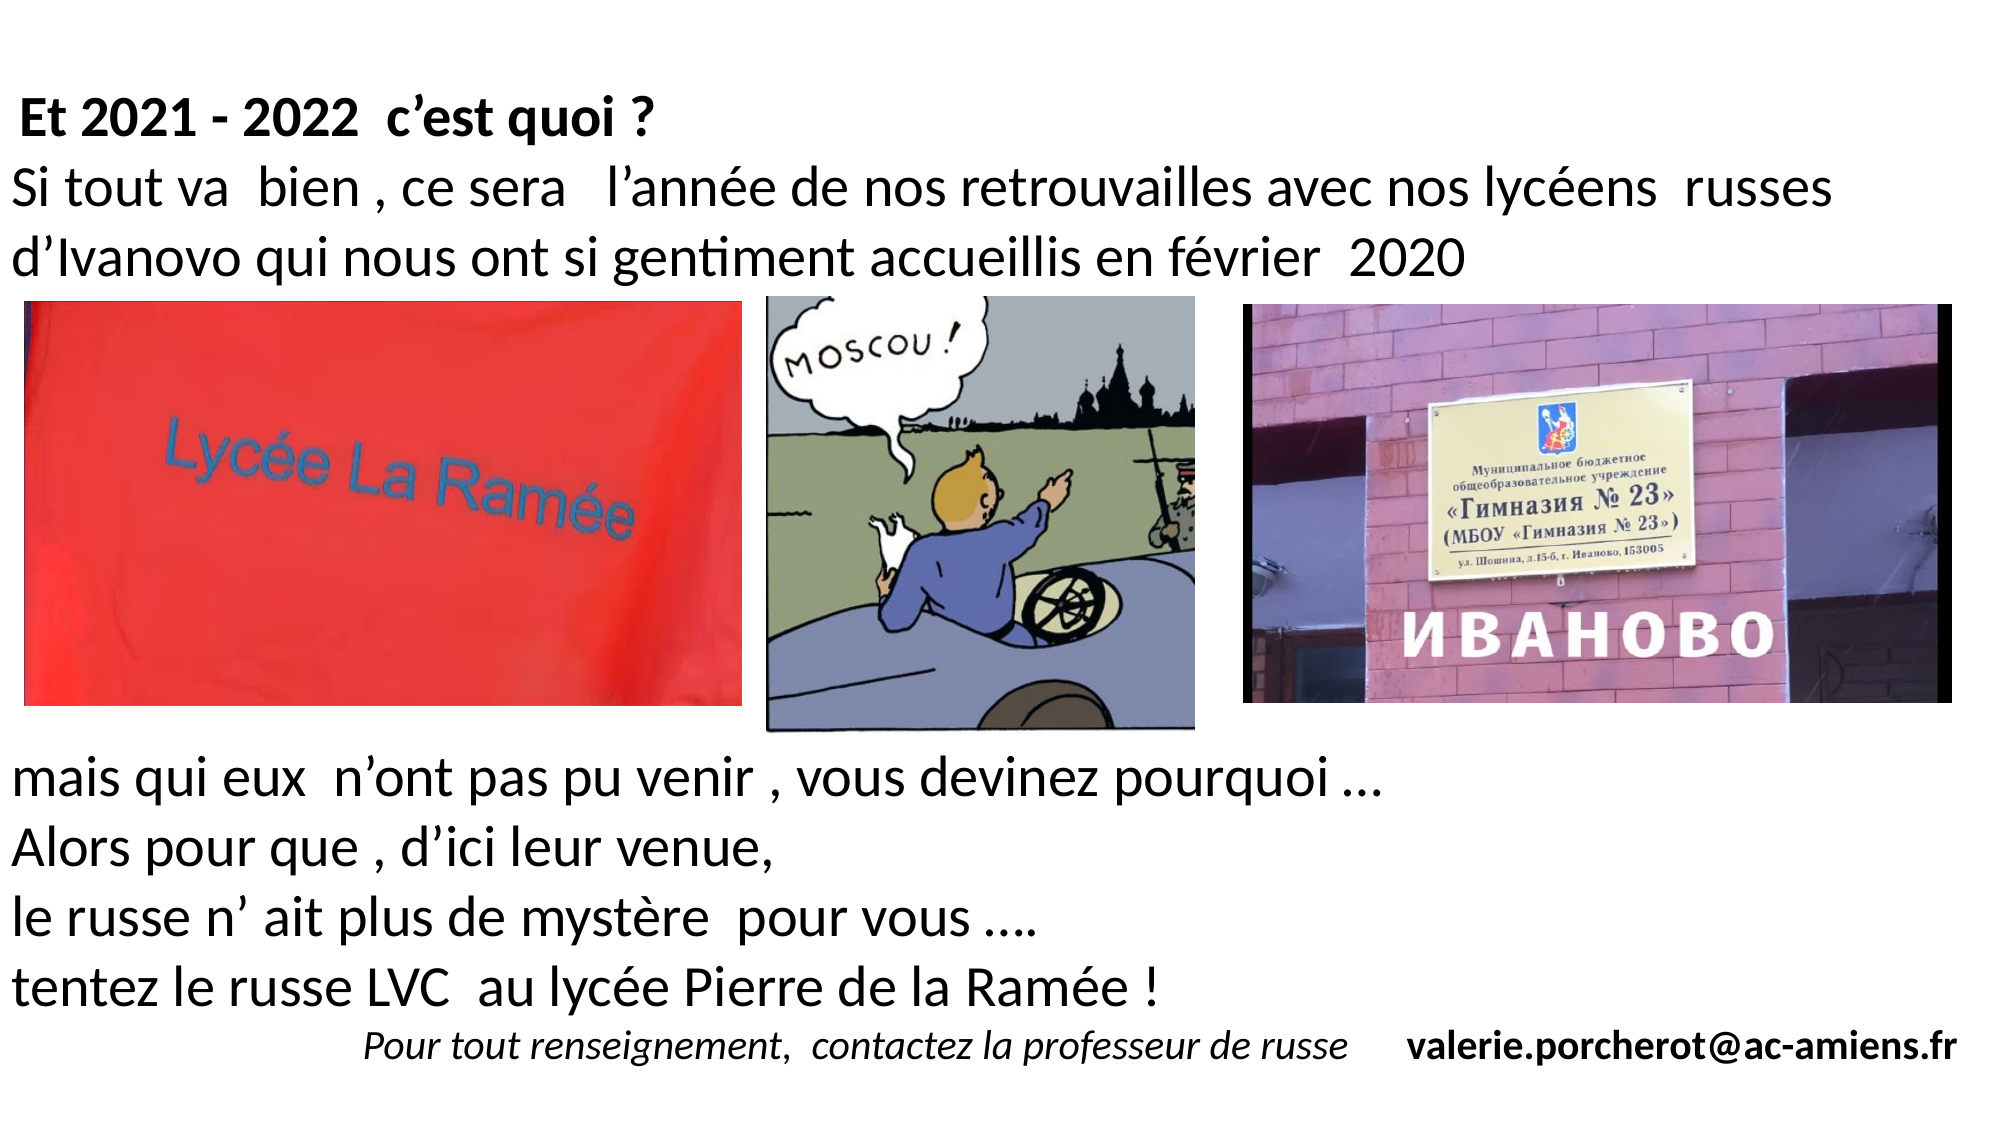

Et 2021 - 2022 c’est quoi ?
Si tout va bien , ce sera l’année de nos retrouvailles avec nos lycéens russes
d’Ivanovo qui nous ont si gentiment accueillis en février 2020
mais qui eux n’ont pas pu venir , vous devinez pourquoi …
Alors pour que , d’ici leur venue,
le russe n’ ait plus de mystère pour vous ….
tentez le russe LVC au lycée Pierre de la Ramée !
 Pour tout renseignement, contactez la professeur de russe valerie.porcherot@ac-amiens.fr